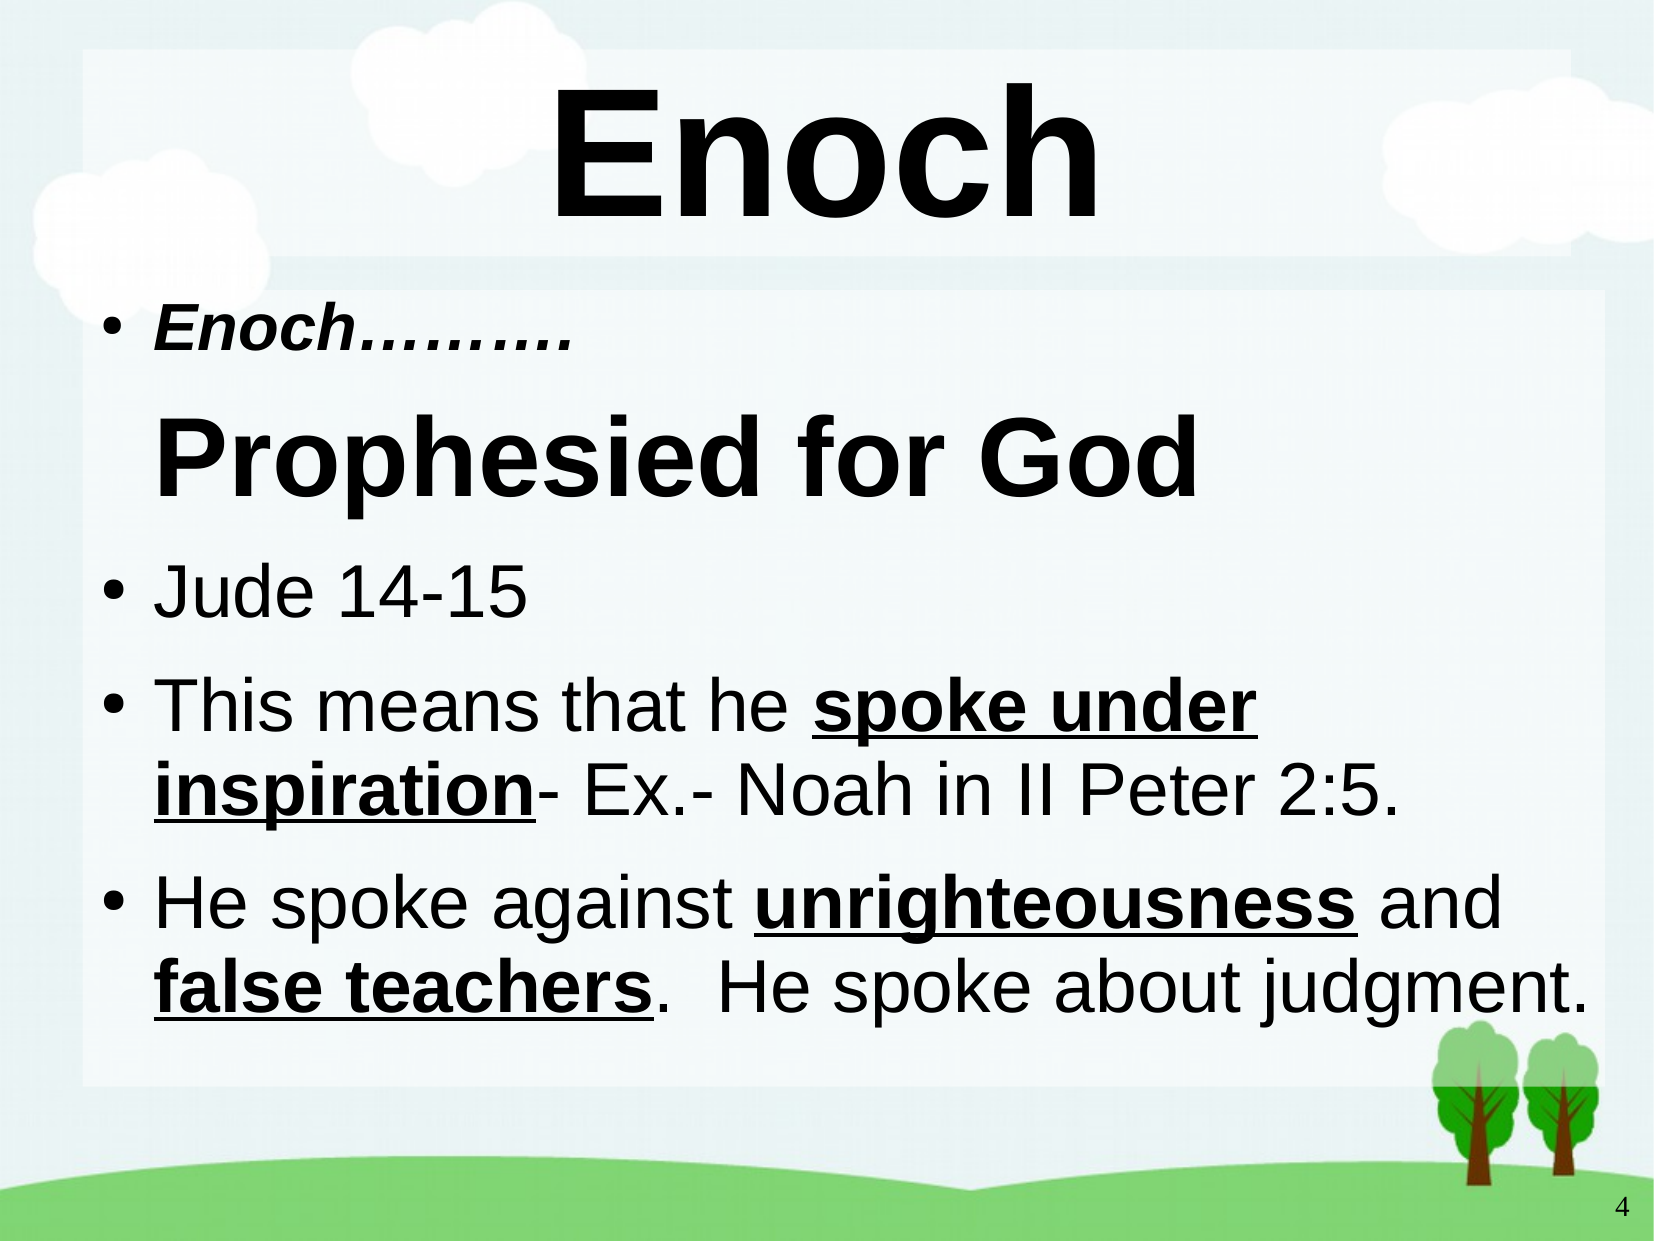

# Enoch
Enoch……….
Prophesied for God
Jude 14-15
This means that he spoke under inspiration- Ex.- Noah in II Peter 2:5.
He spoke against unrighteousness and false teachers. He spoke about judgment.
4